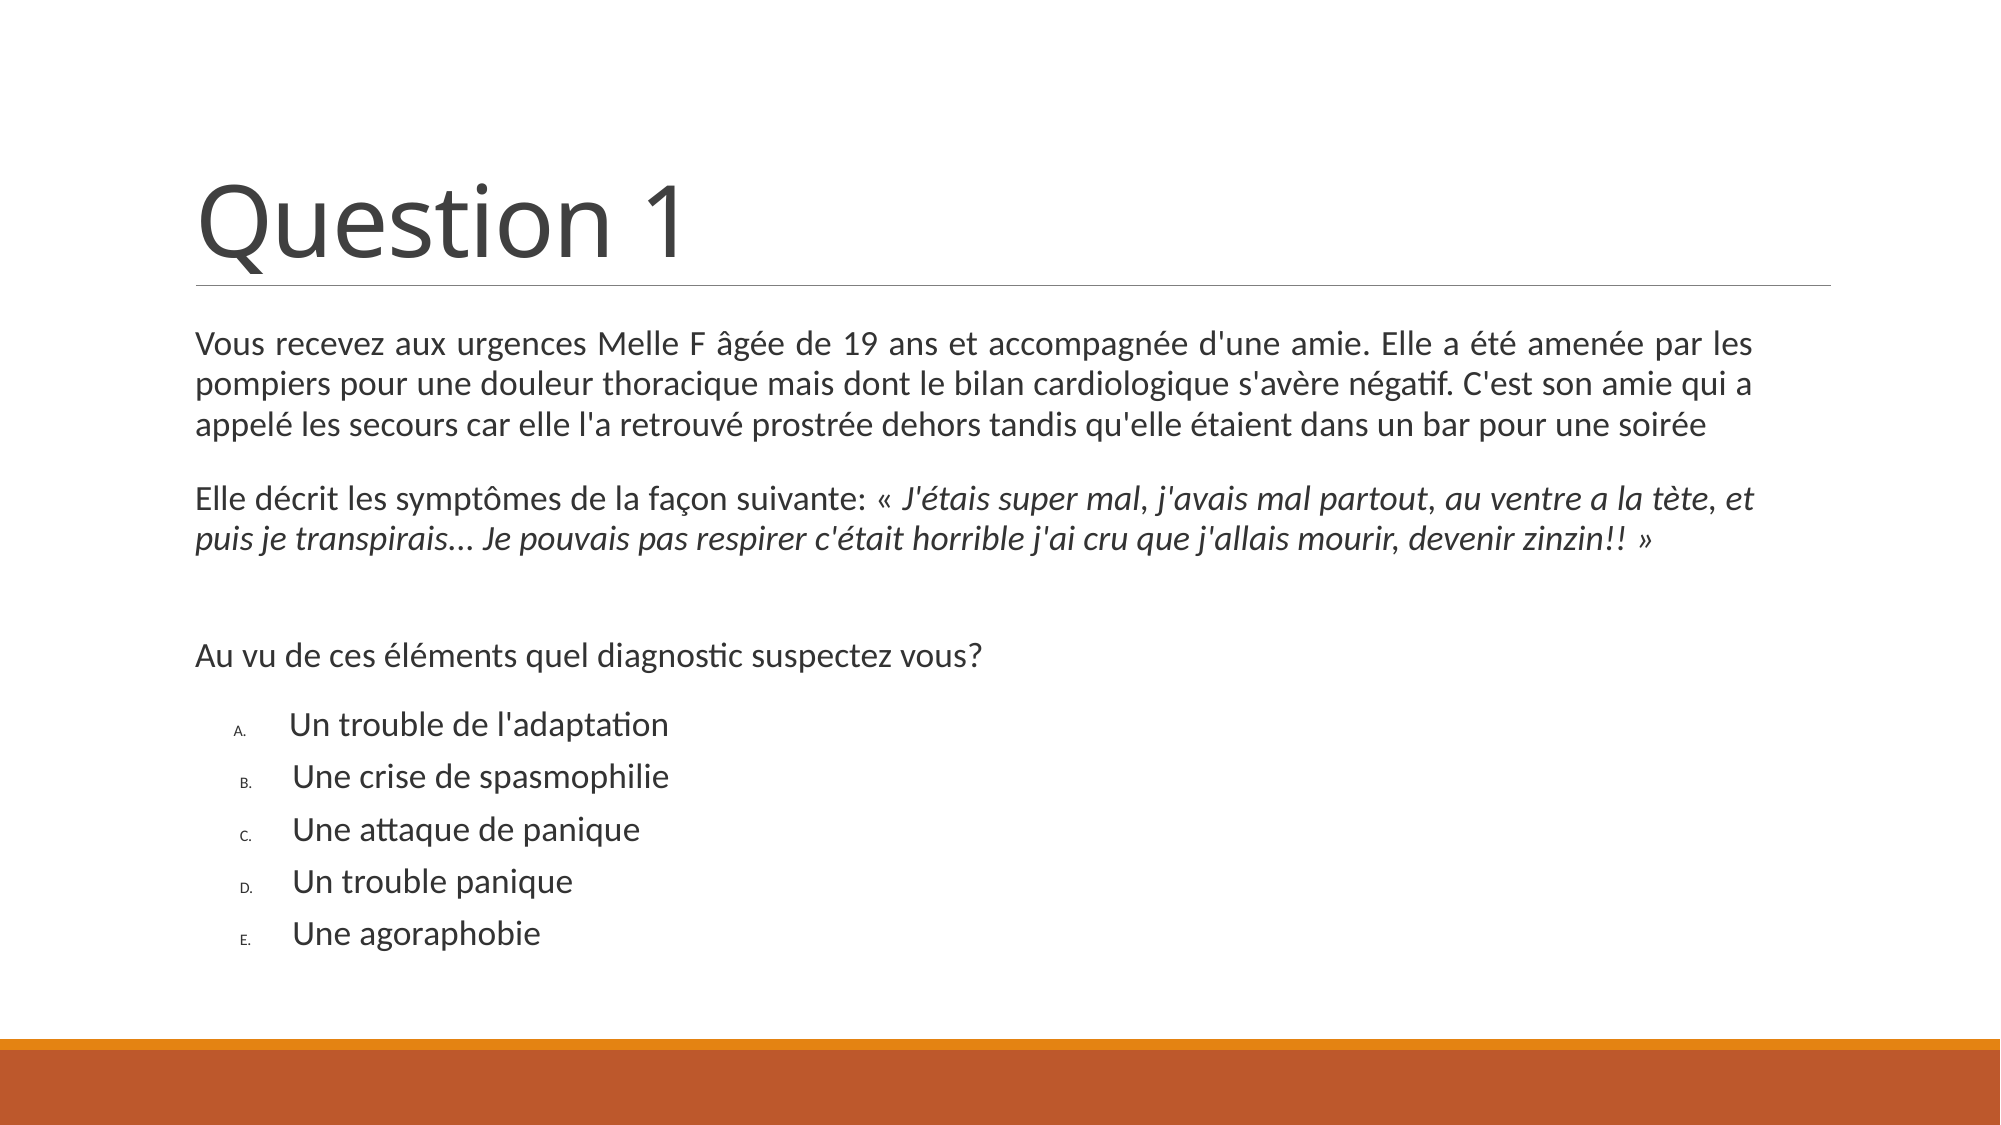

# Question 1
Vous recevez aux urgences Melle F âgée de 19 ans et accompagnée d'une amie. Elle a été amenée par les pompiers pour une douleur thoracique mais dont le bilan cardiologique s'avère négatif. C'est son amie qui a appelé les secours car elle l'a retrouvé prostrée dehors tandis qu'elle étaient dans un bar pour une soirée
Elle décrit les symptômes de la façon suivante: « J'étais super mal, j'avais mal partout, au ventre a la tète, et puis je transpirais... Je pouvais pas respirer c'était horrible j'ai cru que j'allais mourir, devenir zinzin!! »
Au vu de ces éléments quel diagnostic suspectez vous?
Un trouble de l'adaptation
Une crise de spasmophilie
Une attaque de panique
Un trouble panique
Une agoraphobie